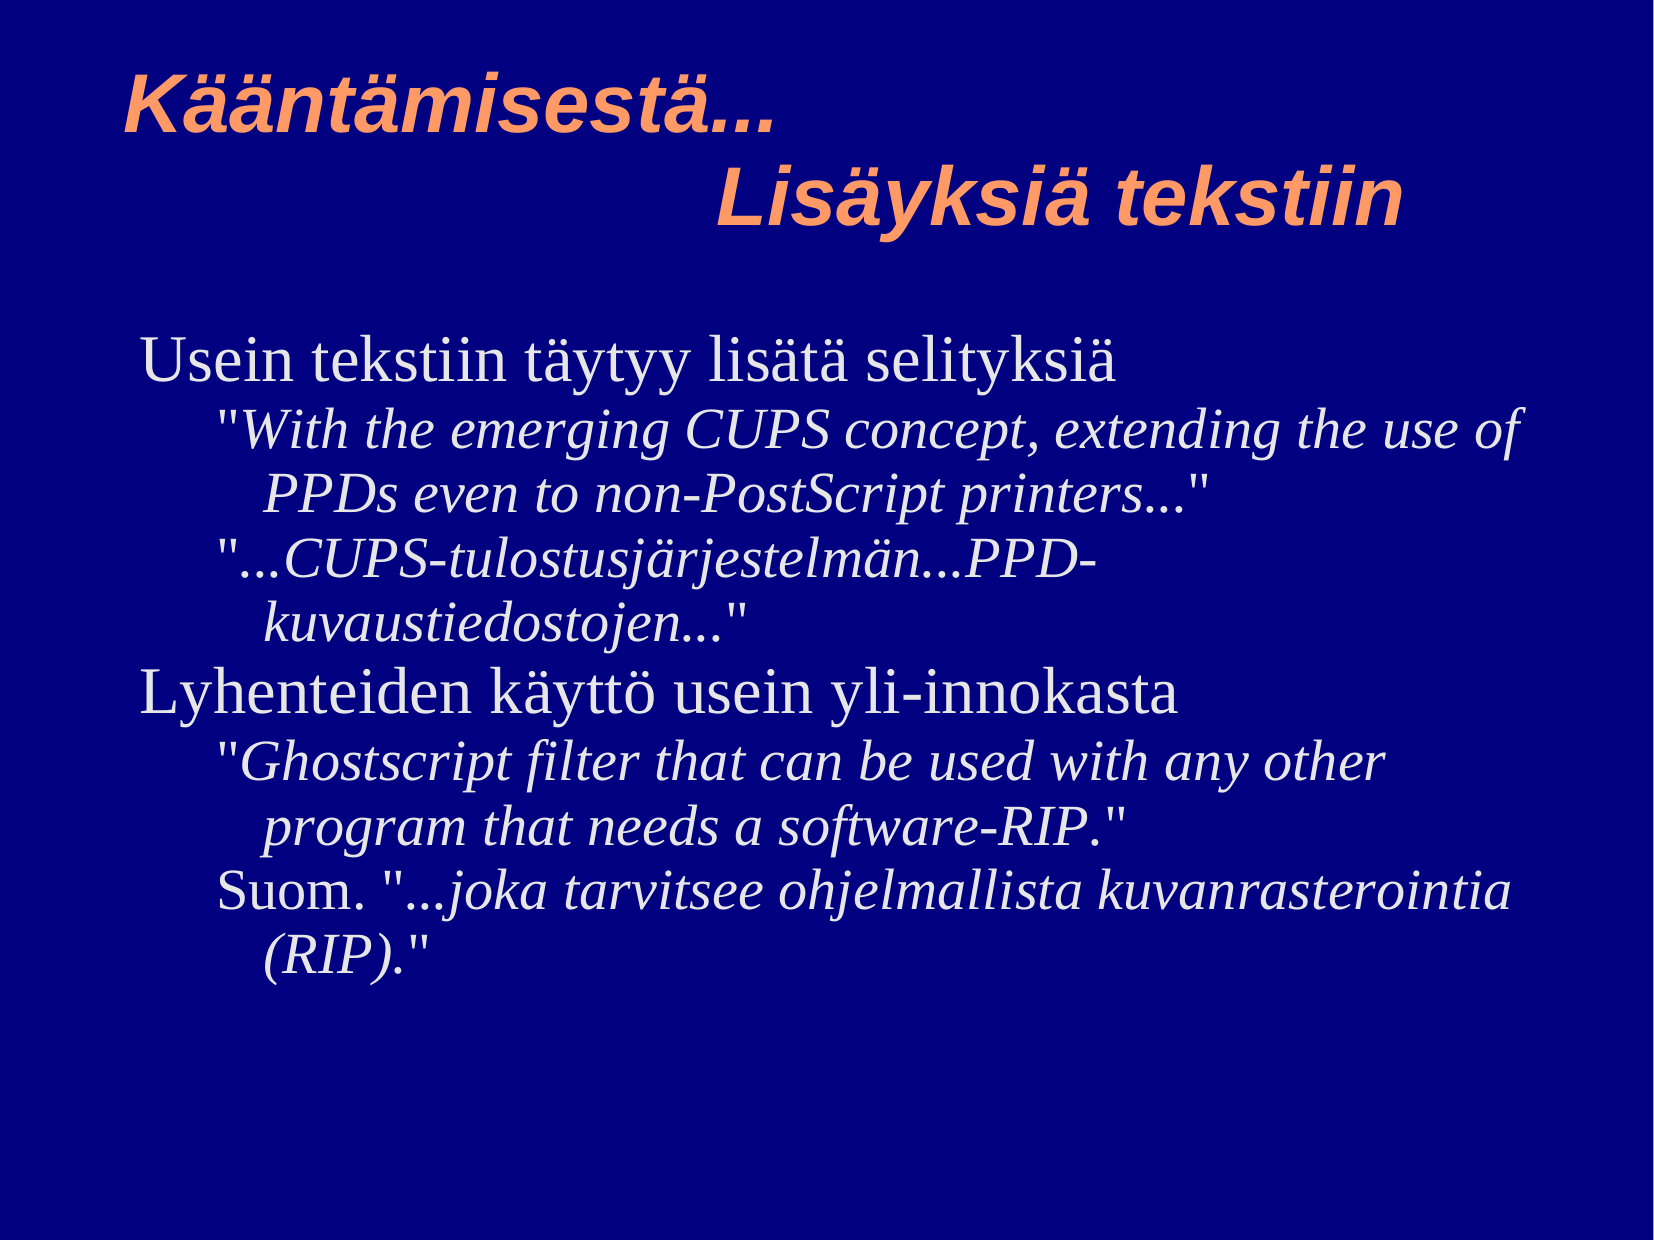

# Kääntämisestä... Lisäyksiä tekstiin
Usein tekstiin täytyy lisätä selityksiä
"With the emerging CUPS concept, extending the use of PPDs even to non-PostScript printers..."
"...CUPS-tulostusjärjestelmän...PPD-kuvaustiedostojen..."
Lyhenteiden käyttö usein yli-innokasta
"Ghostscript filter that can be used with any other program that needs a software-RIP."
Suom. "...joka tarvitsee ohjelmallista kuvanrasterointia (RIP)."